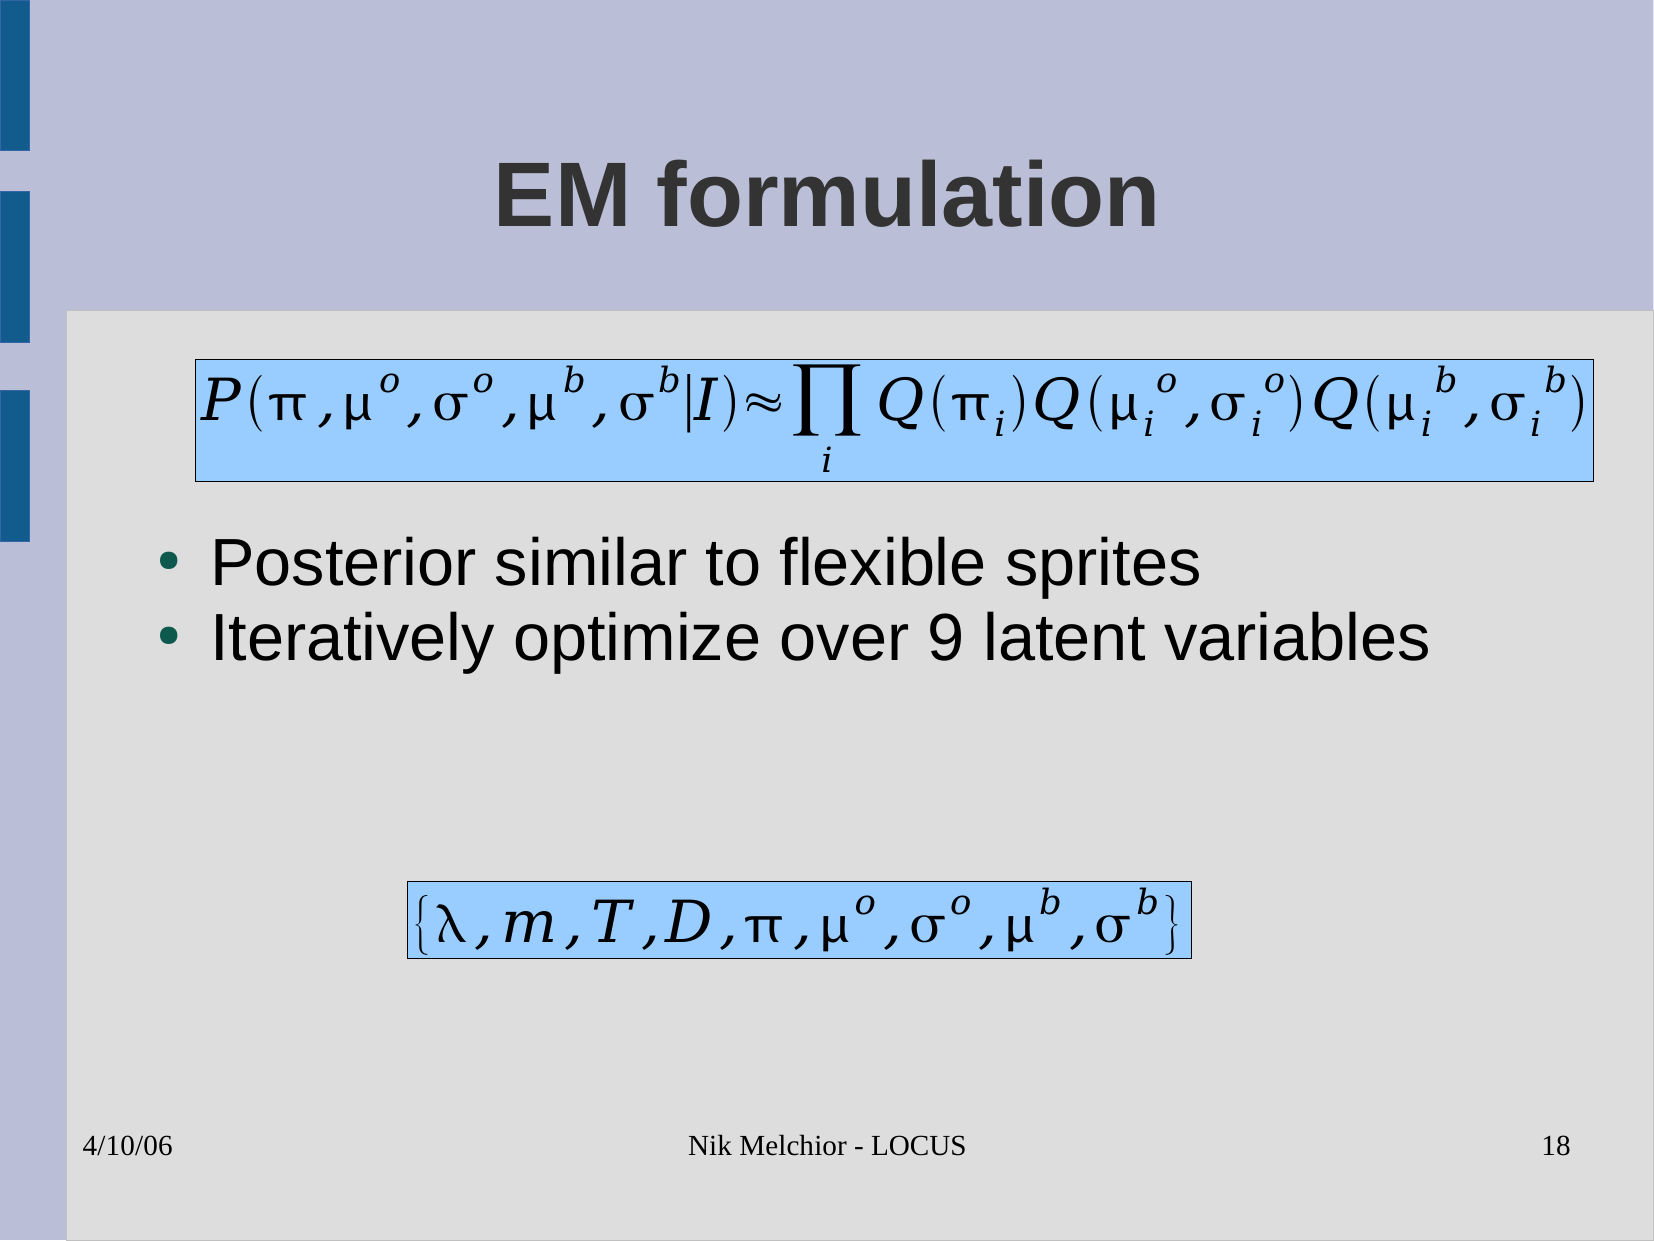

# EM formulation
Posterior similar to flexible sprites
Iteratively optimize over 9 latent variables
4/10/06
Nik Melchior - LOCUS
18